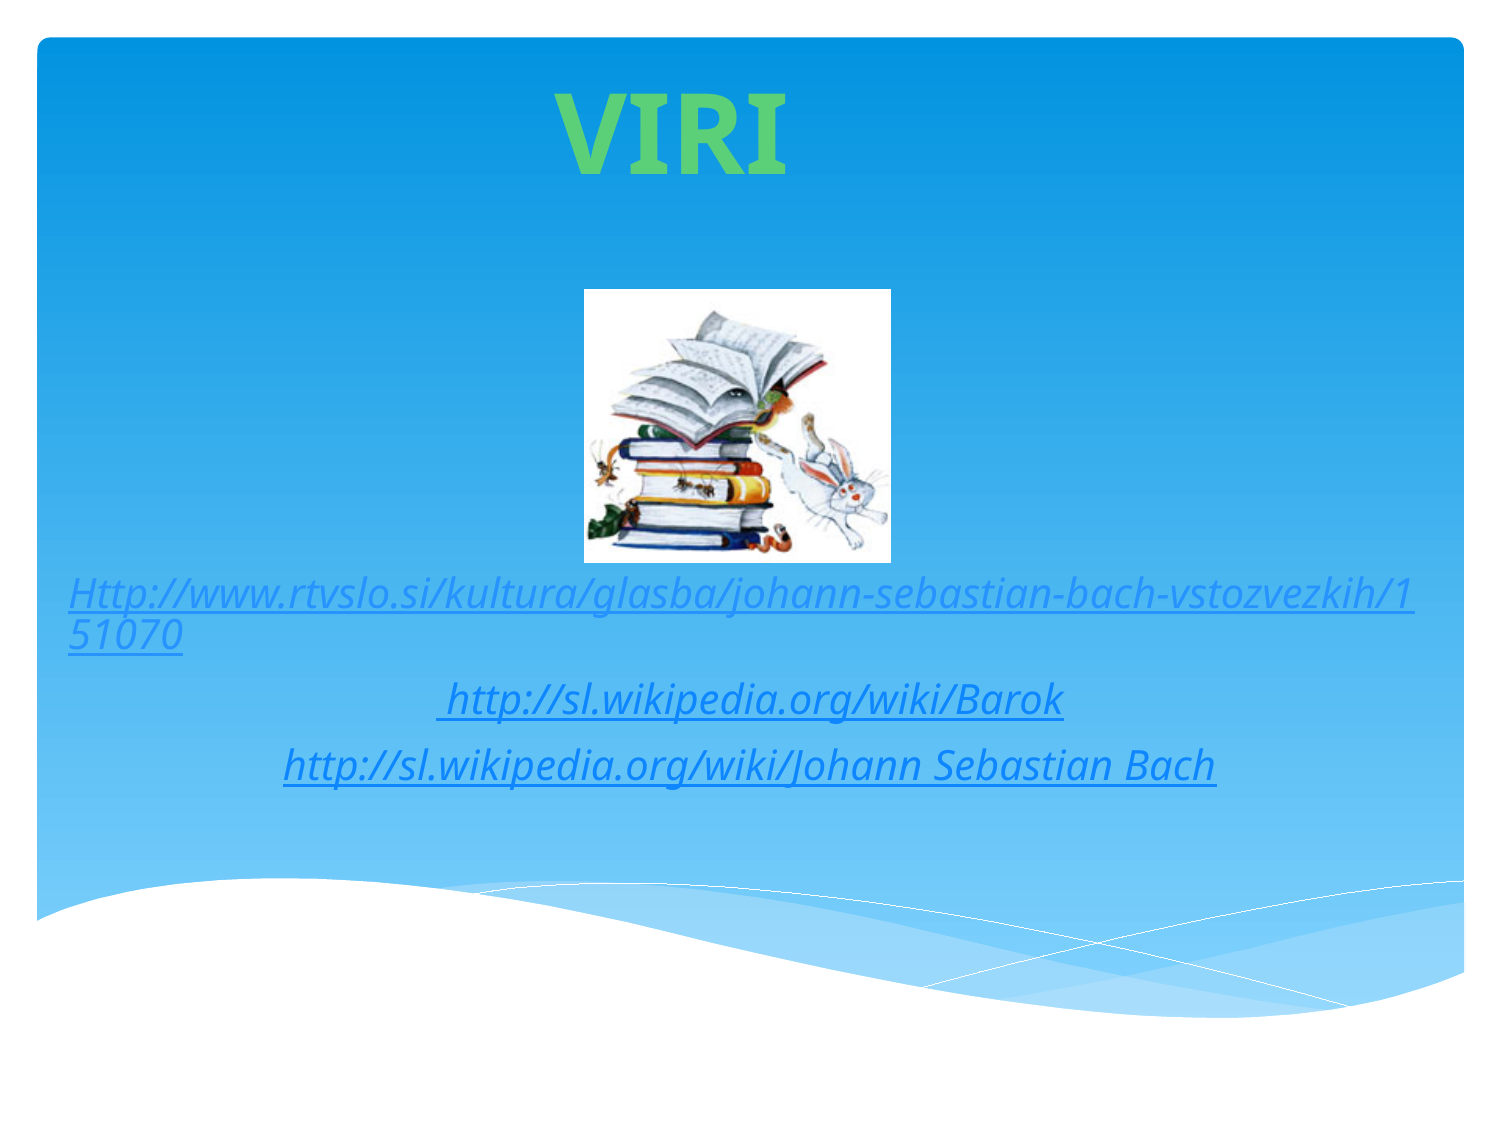

VIRI
# Http://www.rtvslo.si/kultura/glasba/johann-sebastian-bach-vstozvezkih/151070
 http://sl.wikipedia.org/wiki/Barok
http://sl.wikipedia.org/wiki/Johann Sebastian Bach